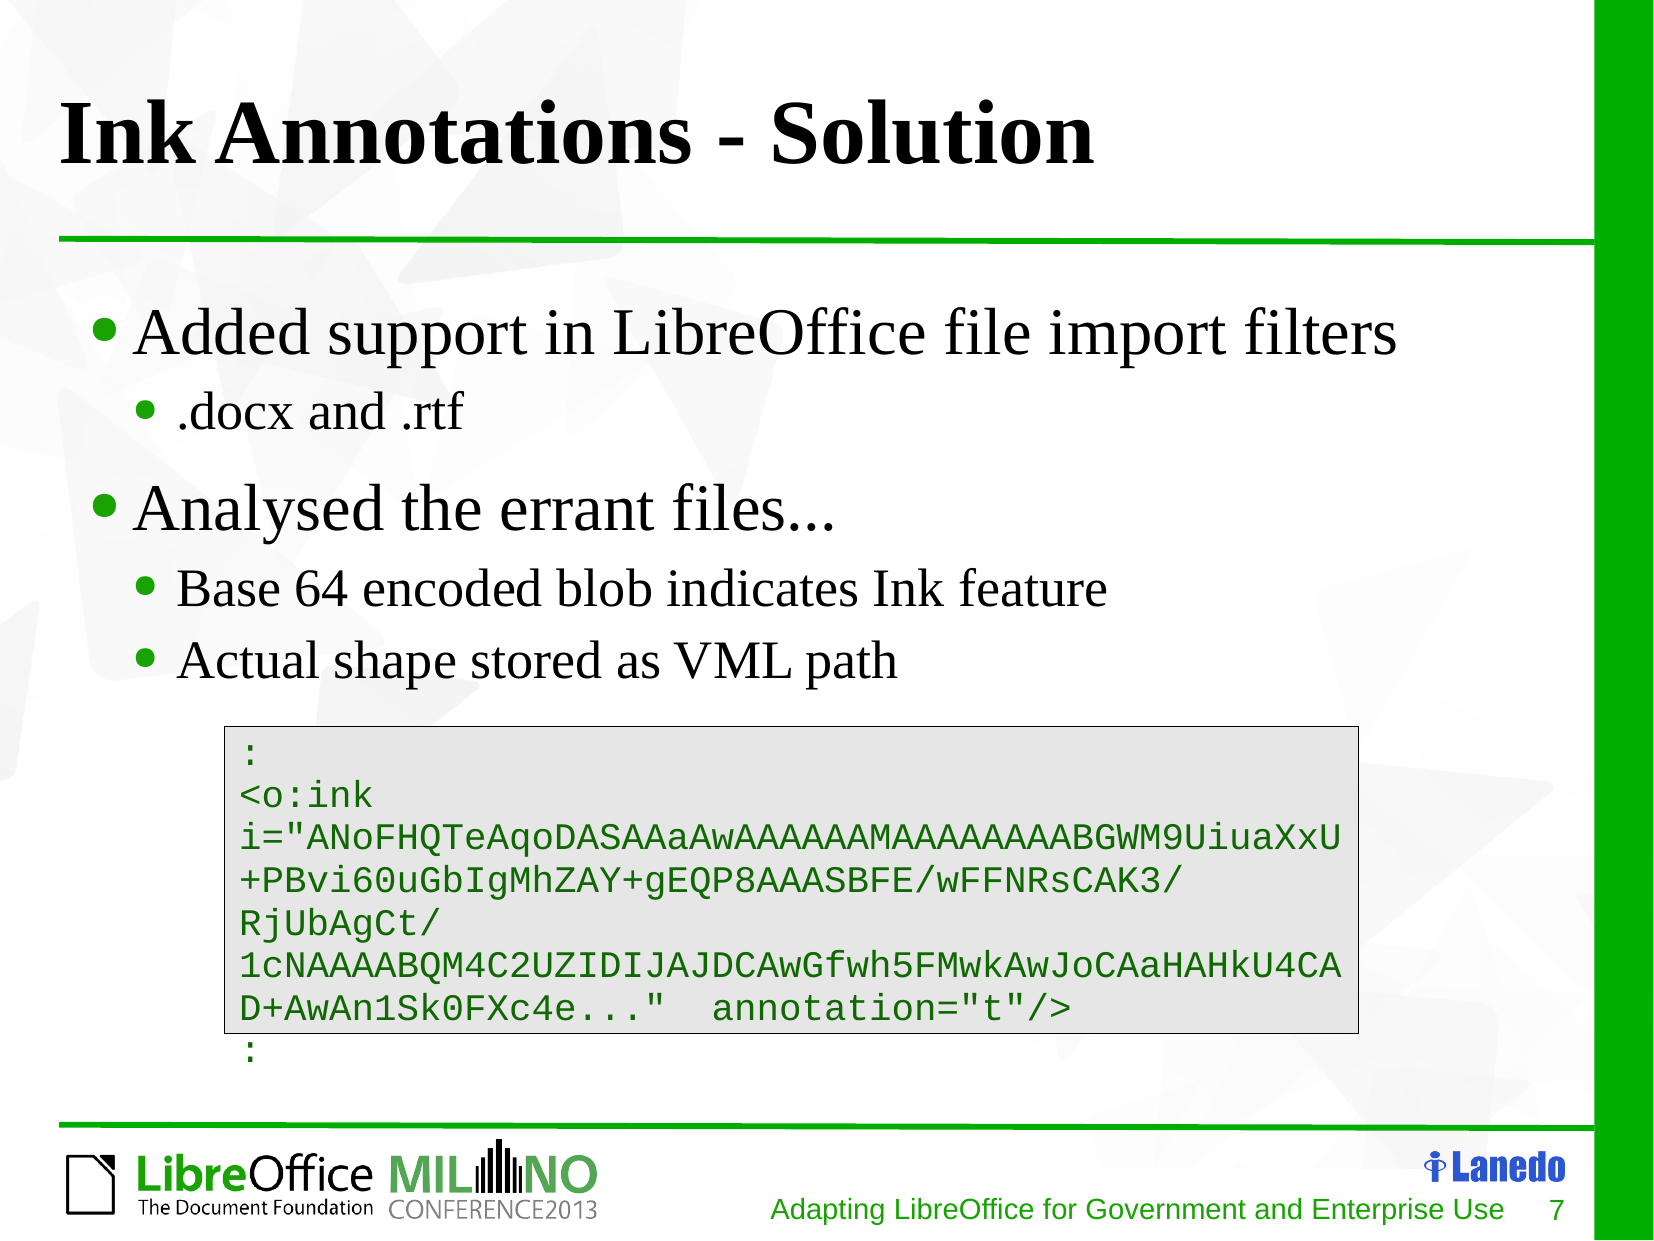

# Ink Annotations - Solution
Added support in LibreOffice file import filters
.docx and .rtf
Analysed the errant files...
Base 64 encoded blob indicates Ink feature
Actual shape stored as VML path
:
<o:ink i="ANoFHQTeAqoDASAAaAwAAAAAAMAAAAAAAABGWM9UiuaXxU+PBvi60uGbIgMhZAY+gEQP8AAASBFE/wFFNRsCAK3/RjUbAgCt/1cNAAAABQM4C2UZIDIJAJDCAwGfwh5FMwkAwJoCAaHAHkU4CAD+AwAn1Sk0FXc4e..." annotation="t"/>
:
Adapting LibreOffice for Government and Enterprise Use
7